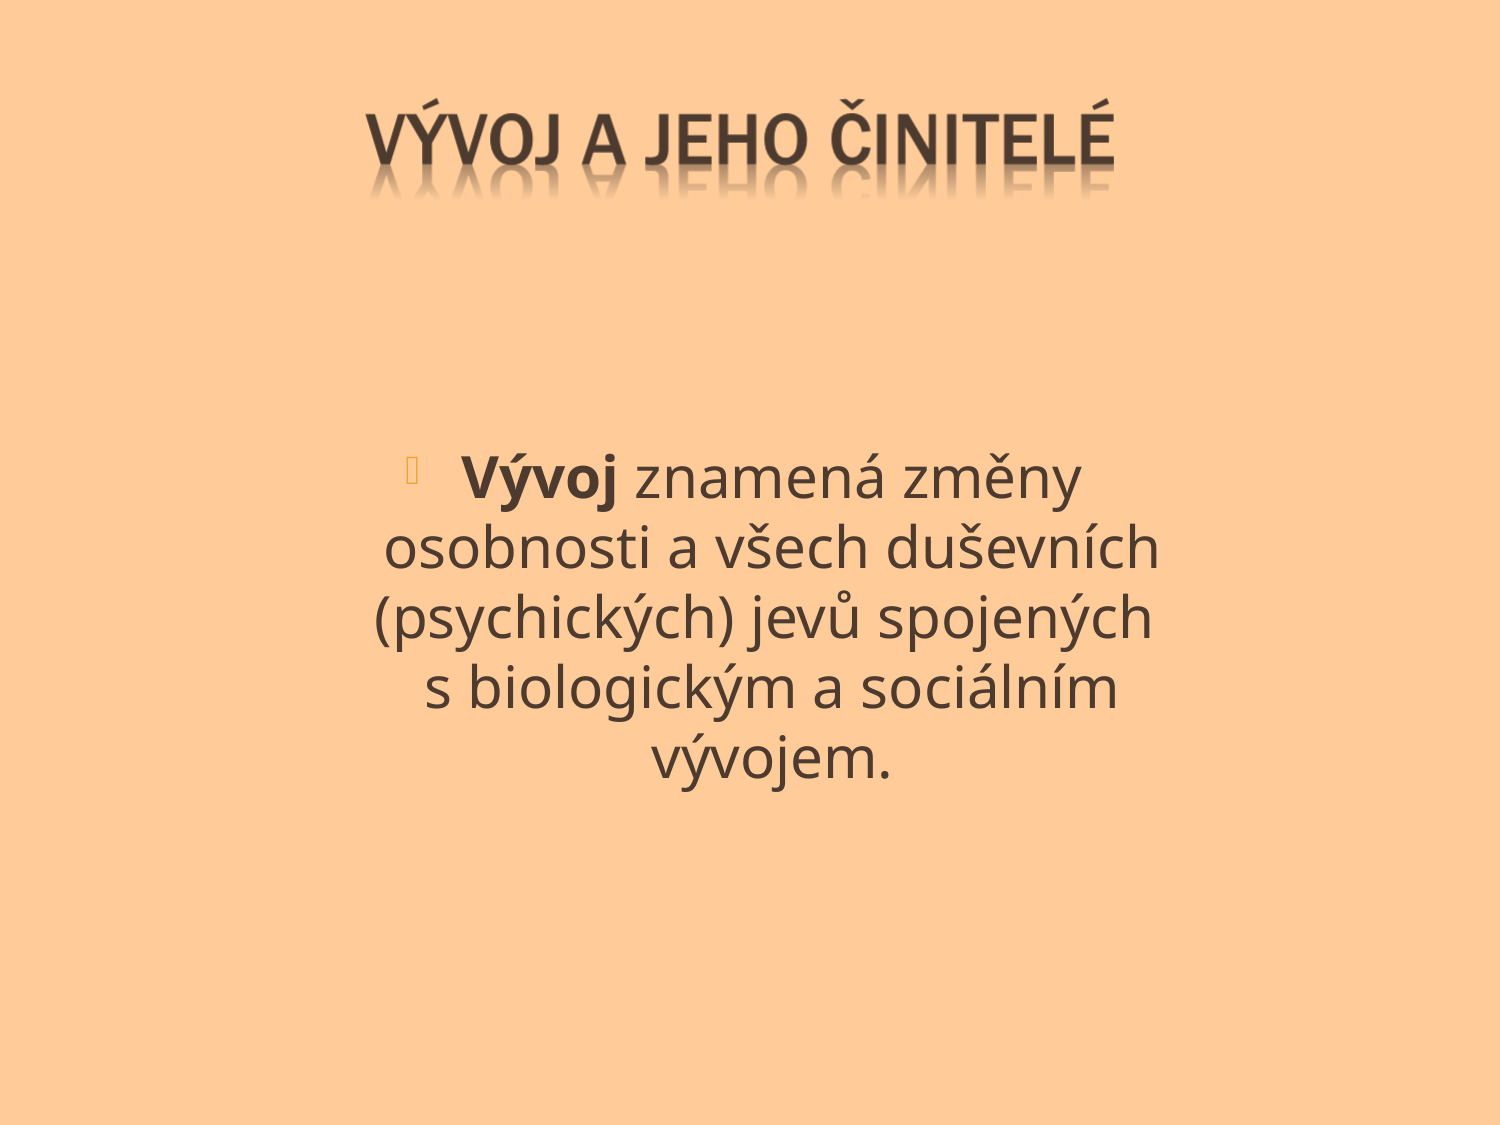

# Vývoj znamená změny osobnosti a všech duševních (psychických) jevů spojených s biologickým a sociálním vývojem.